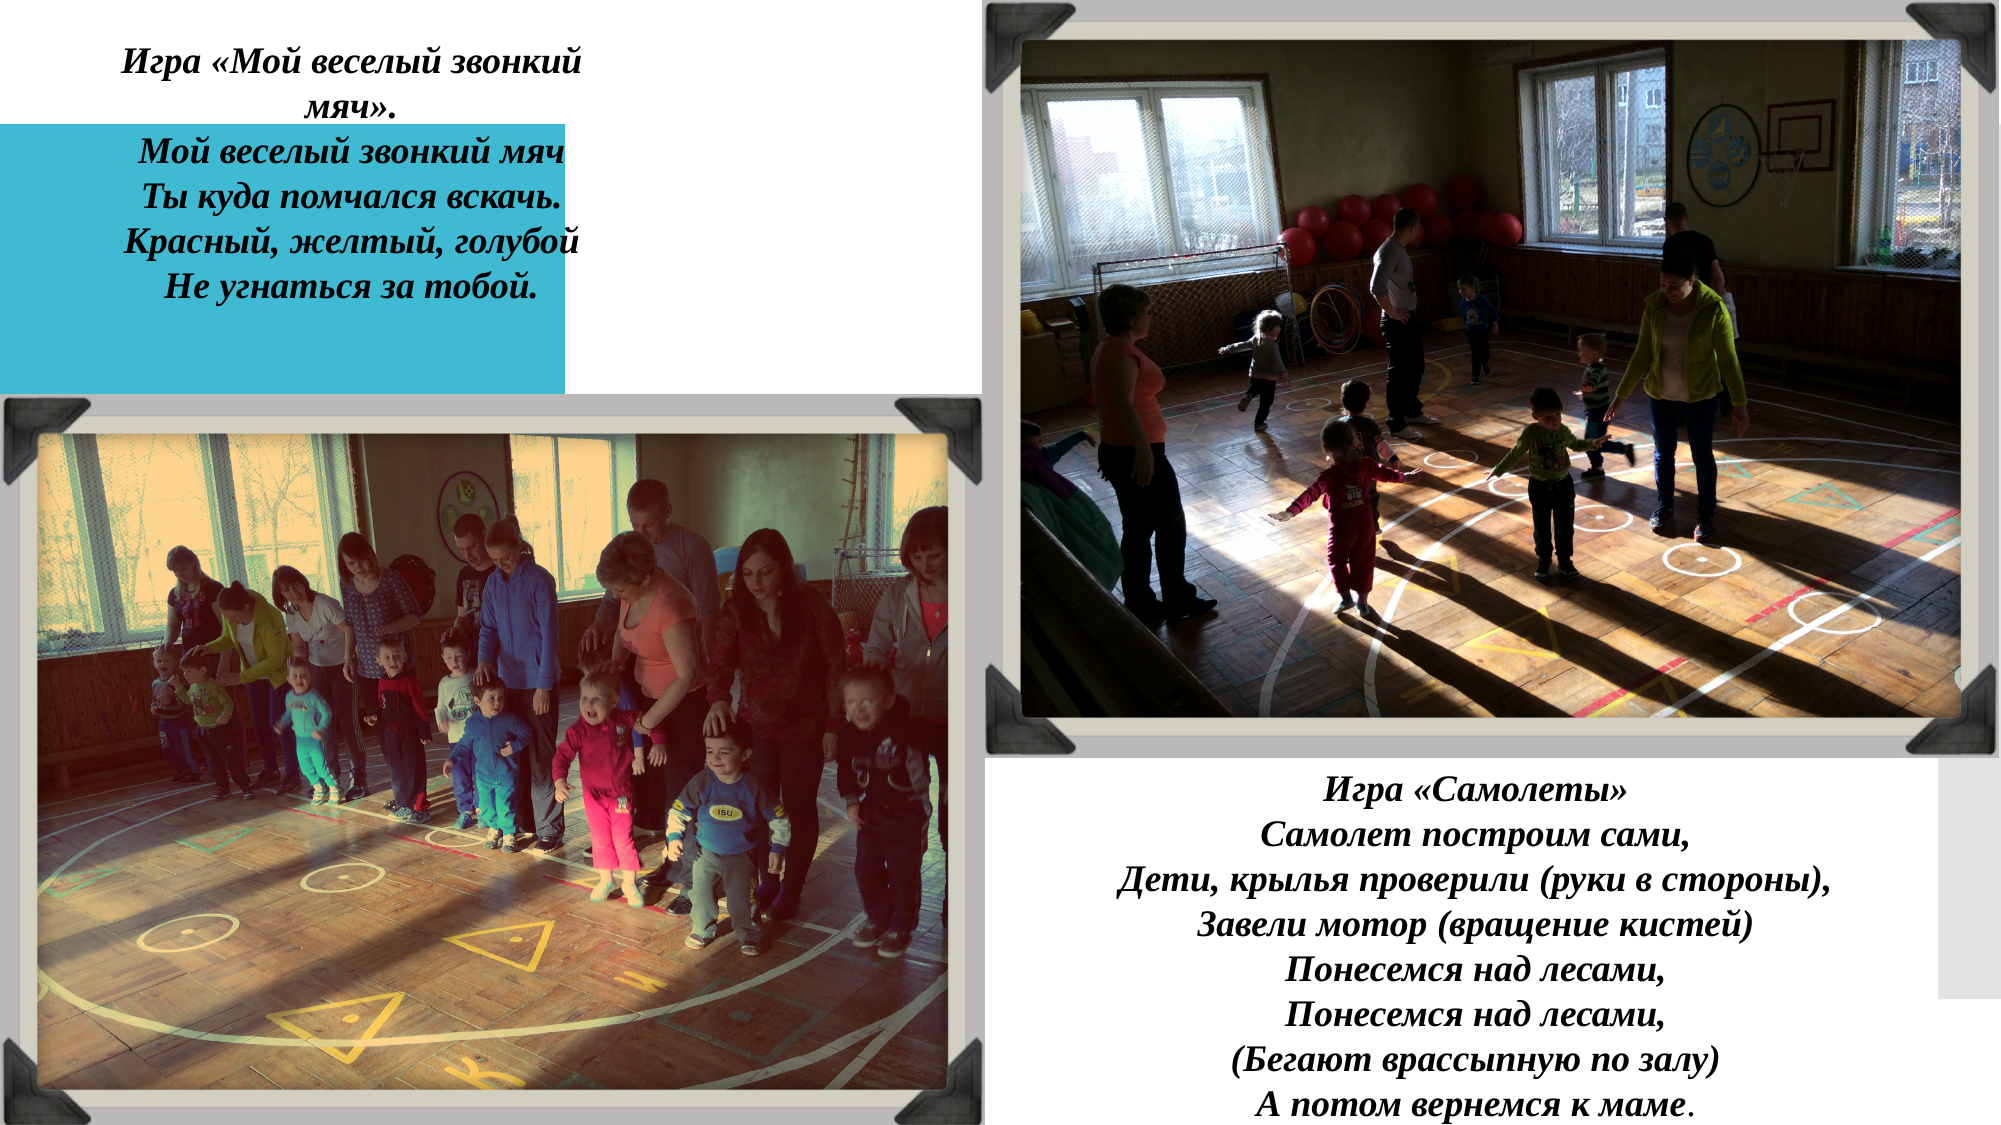

Игра «Мой веселый звонкий мяч».
Мой веселый звонкий мяч
Ты куда помчался вскачь.
Красный, желтый, голубой
Не угнаться за тобой.
Игра «Самолеты»
Самолет построим сами,
Дети, крылья проверили (руки в стороны),
Завели мотор (вращение кистей)
Понесемся над лесами,
Понесемся над лесами,
(Бегают врассыпную по залу)
А потом вернемся к маме.